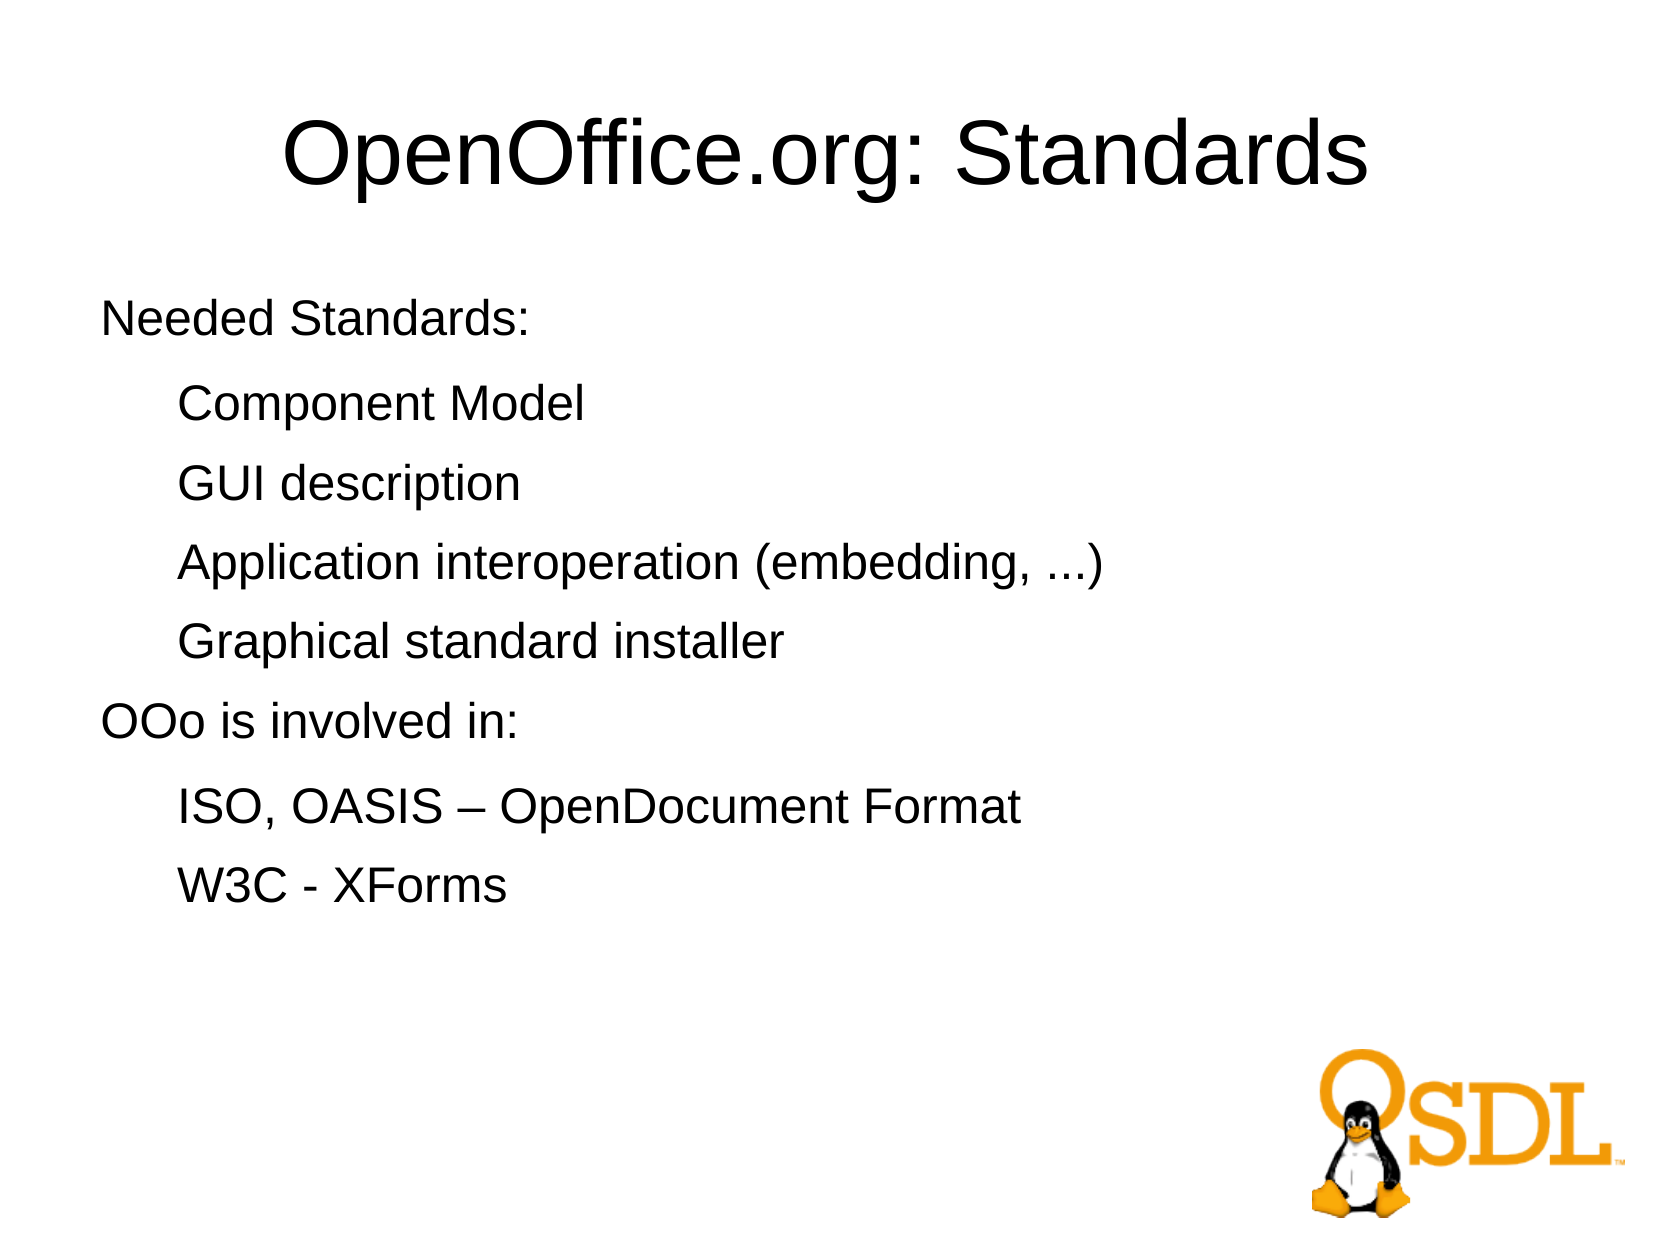

# OpenOffice.org: Standards
Needed Standards:
Component Model
GUI description
Application interoperation (embedding, ...)
Graphical standard installer
OOo is involved in:
ISO, OASIS – OpenDocument Format
W3C - XForms